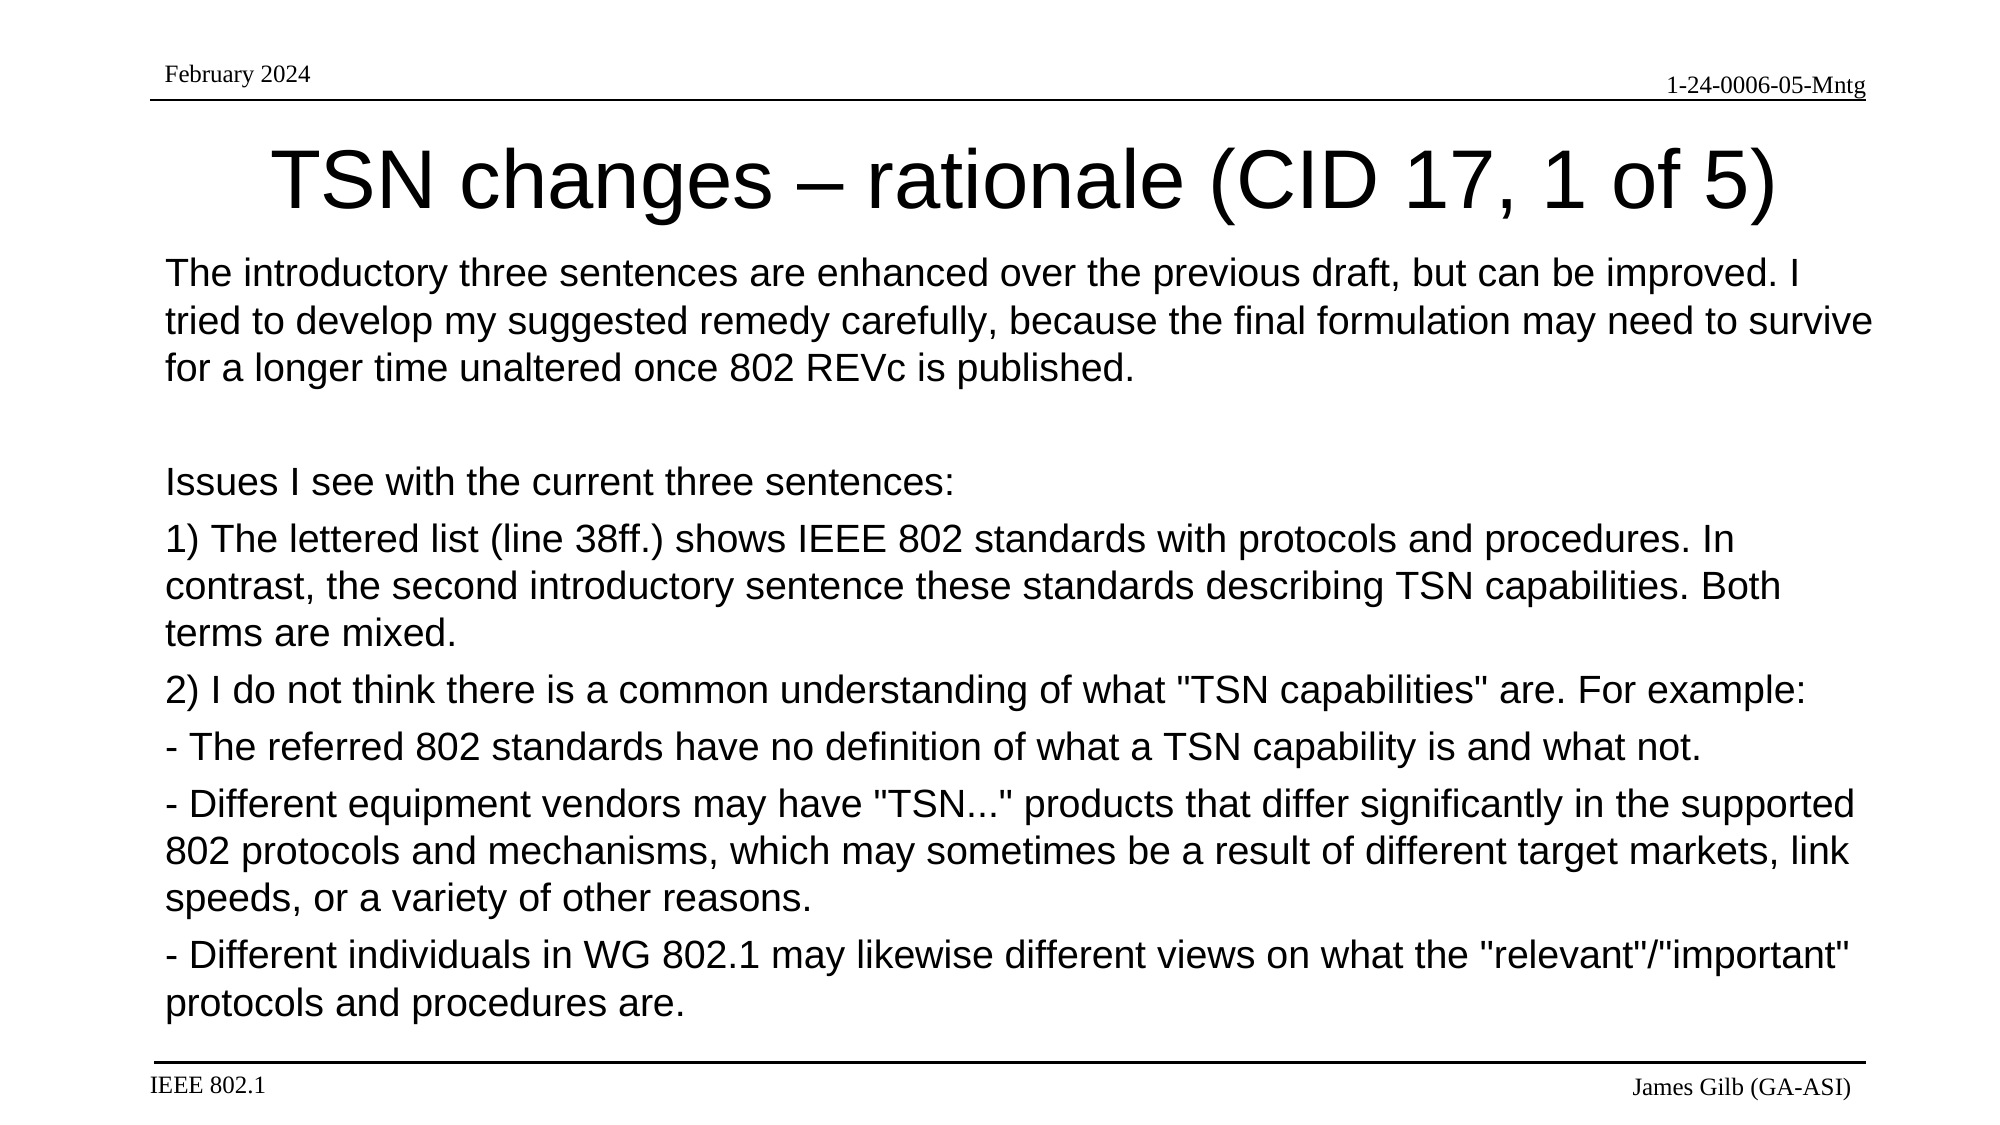

# TSN changes – rationale (CID 17, 1 of 5)
The introductory three sentences are enhanced over the previous draft, but can be improved. I tried to develop my suggested remedy carefully, because the final formulation may need to survive for a longer time unaltered once 802 REVc is published.
Issues I see with the current three sentences:
1) The lettered list (line 38ff.) shows IEEE 802 standards with protocols and procedures. In contrast, the second introductory sentence these standards describing TSN capabilities. Both terms are mixed.
2) I do not think there is a common understanding of what "TSN capabilities" are. For example:
- The referred 802 standards have no definition of what a TSN capability is and what not.
- Different equipment vendors may have "TSN..." products that differ significantly in the supported 802 protocols and mechanisms, which may sometimes be a result of different target markets, link speeds, or a variety of other reasons.
- Different individuals in WG 802.1 may likewise different views on what the "relevant"/"important" protocols and procedures are.